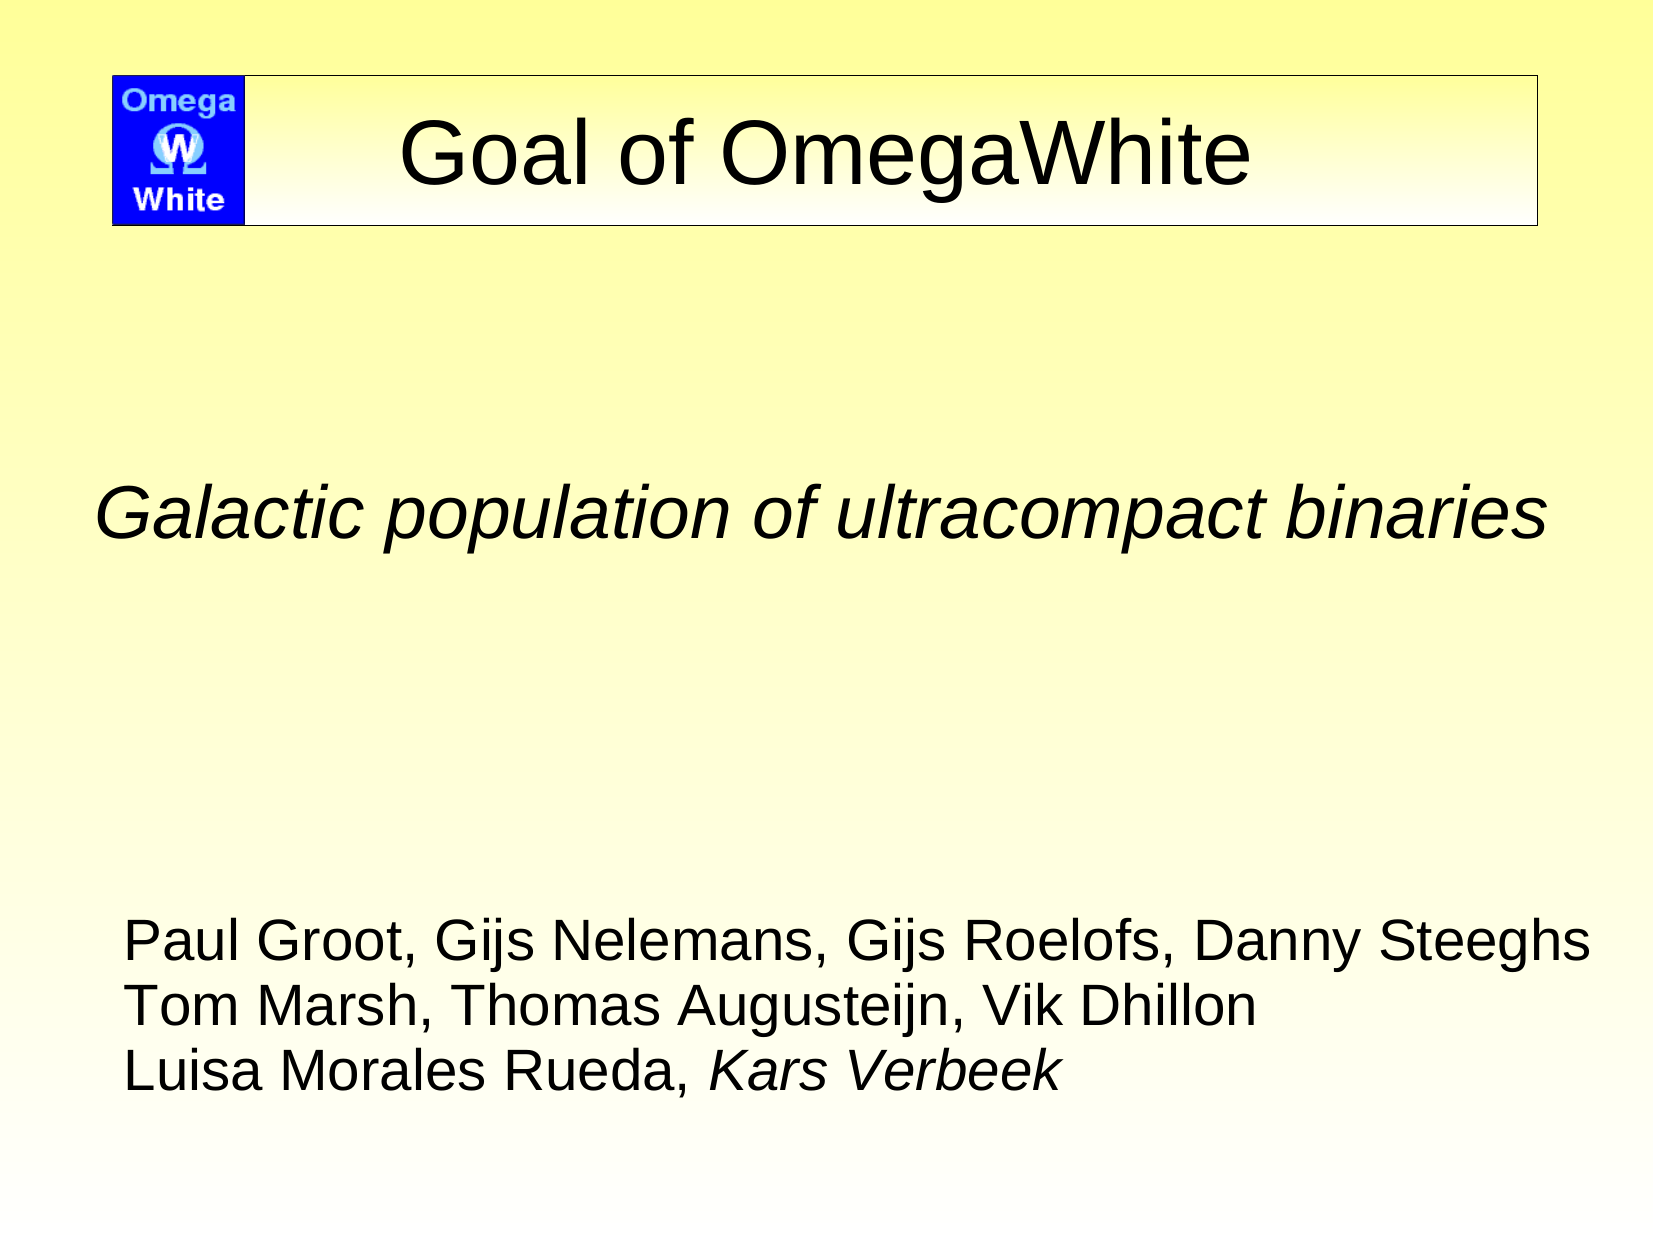

# Goal of OmegaWhite
Galactic population of ultracompact binaries
Paul Groot, Gijs Nelemans, Gijs Roelofs, Danny Steeghs
Tom Marsh, Thomas Augusteijn, Vik Dhillon
Luisa Morales Rueda, Kars Verbeek